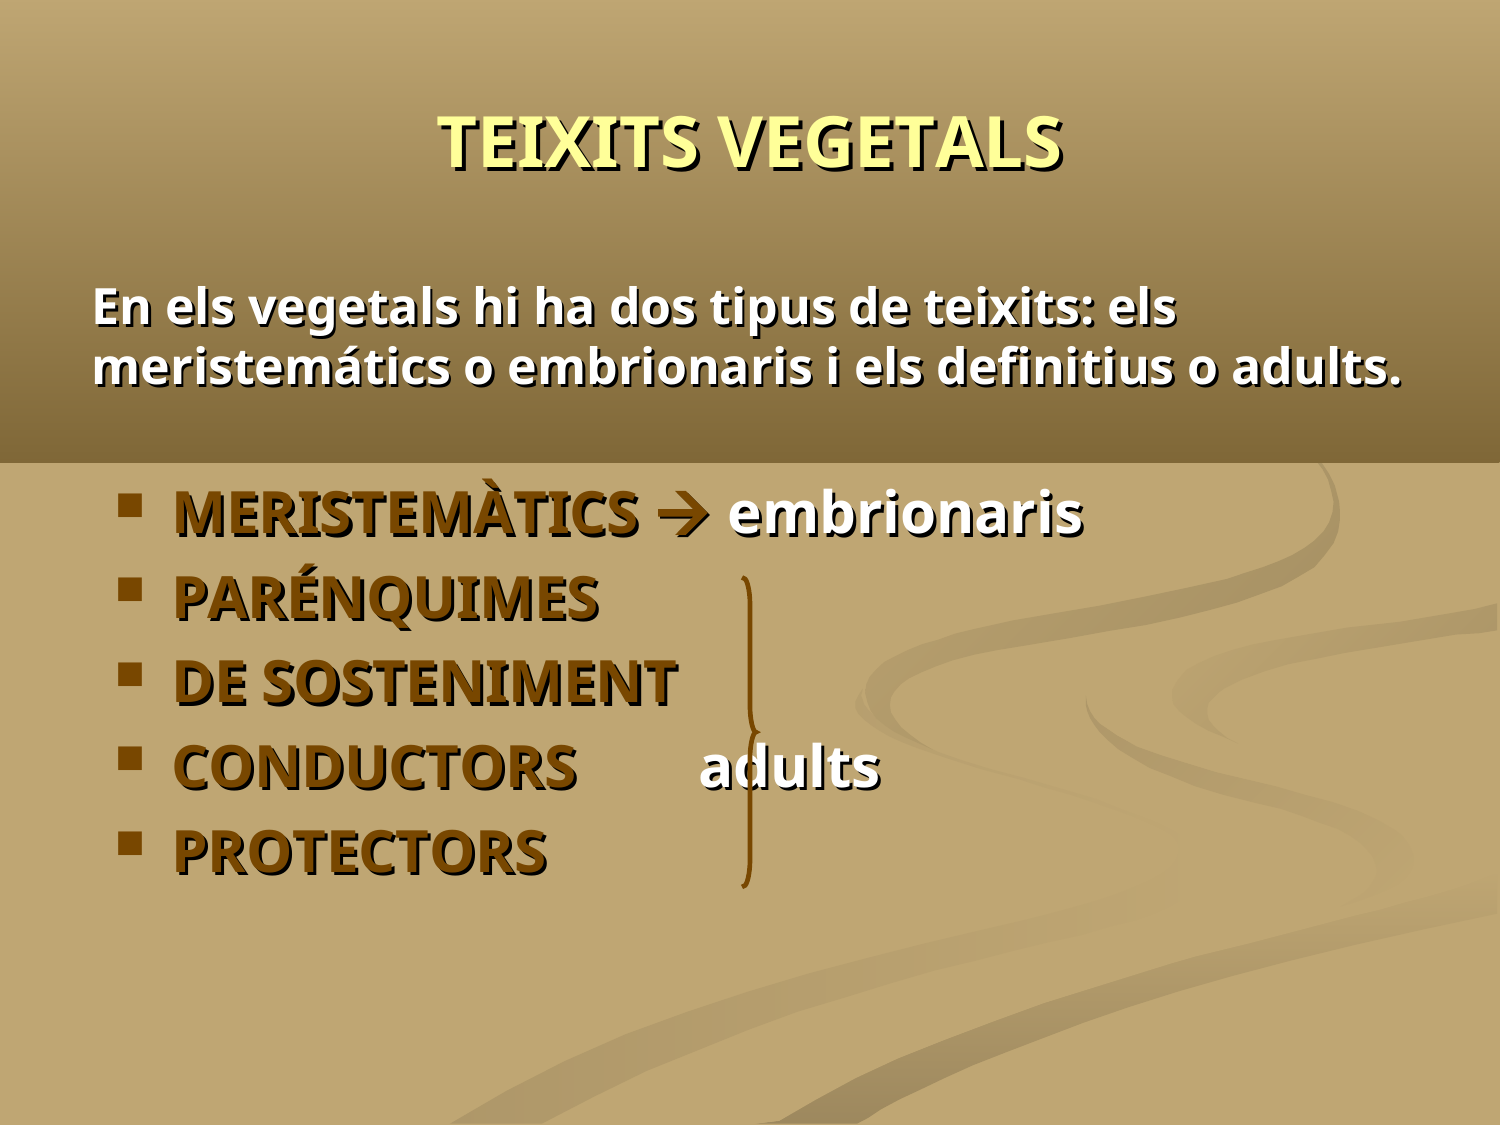

# TEIXITS VEGETALS
En els vegetals hi ha dos tipus de teixits: els meristemátics o embrionaris i els definitius o adults.
MERISTEMÀTICS  embrionaris
PARÉNQUIMES
DE SOSTENIMENT
CONDUCTORS adults
PROTECTORS